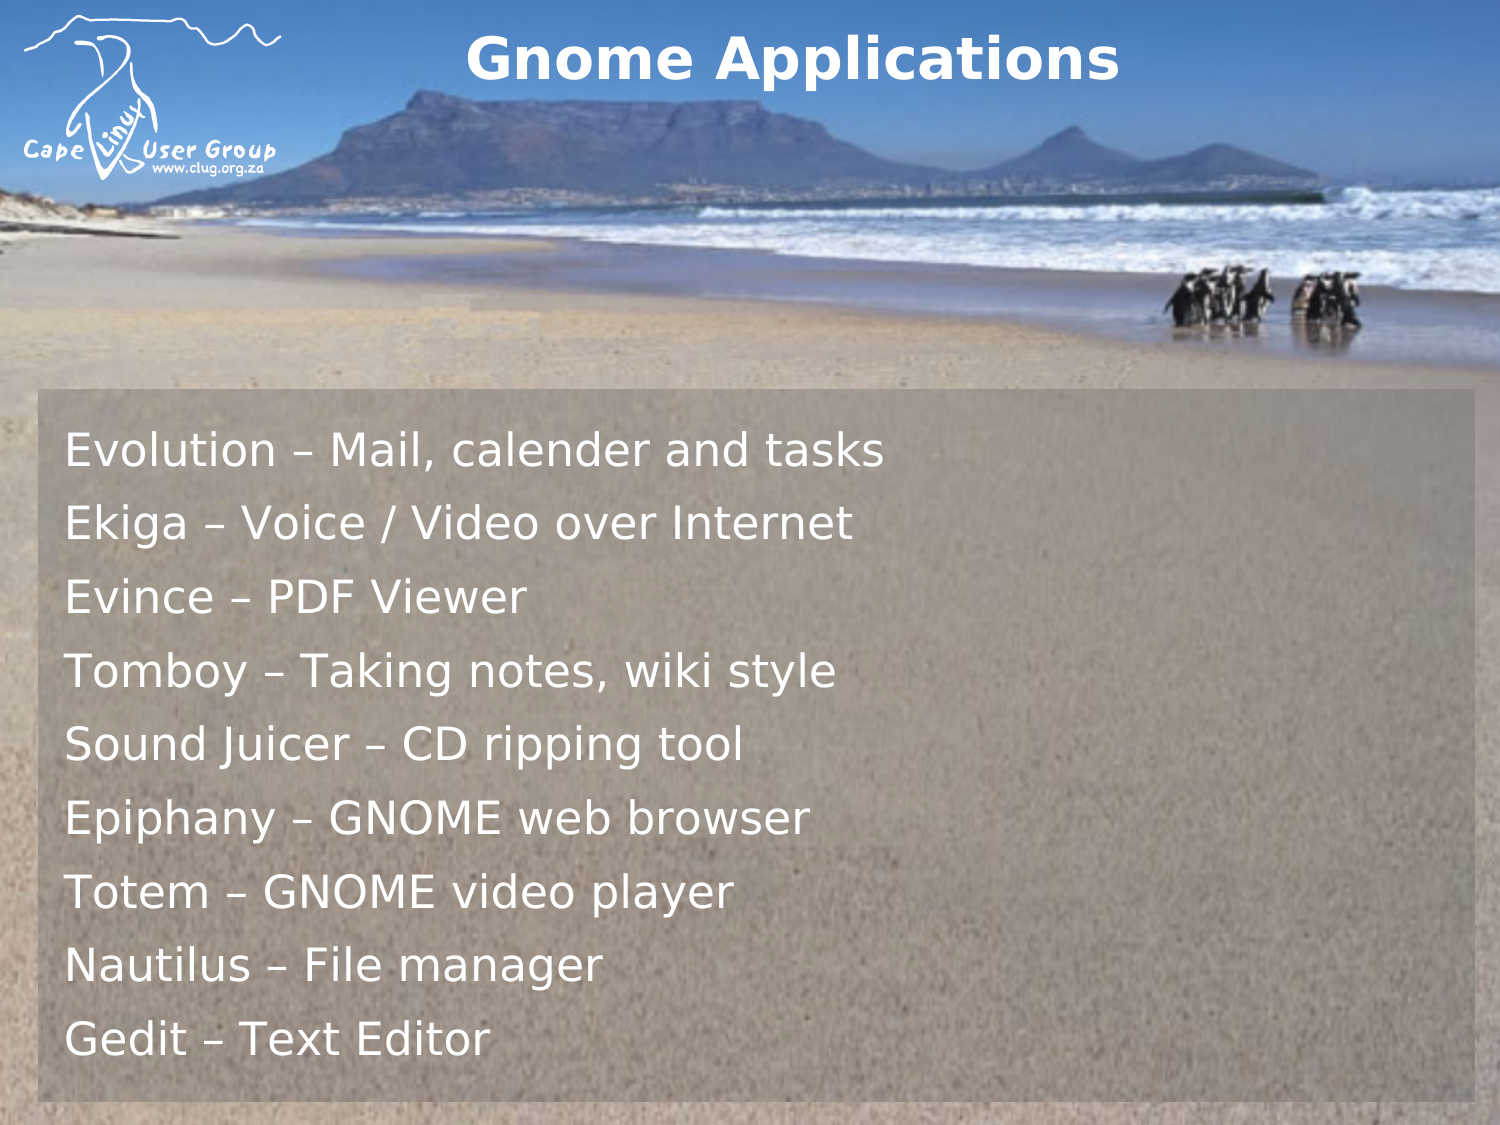

# Gnome Applications
Evolution – Mail, calender and tasks
Ekiga – Voice / Video over Internet
Evince – PDF Viewer
Tomboy – Taking notes, wiki style
Sound Juicer – CD ripping tool
Epiphany – GNOME web browser
Totem – GNOME video player
Nautilus – File manager
Gedit – Text Editor